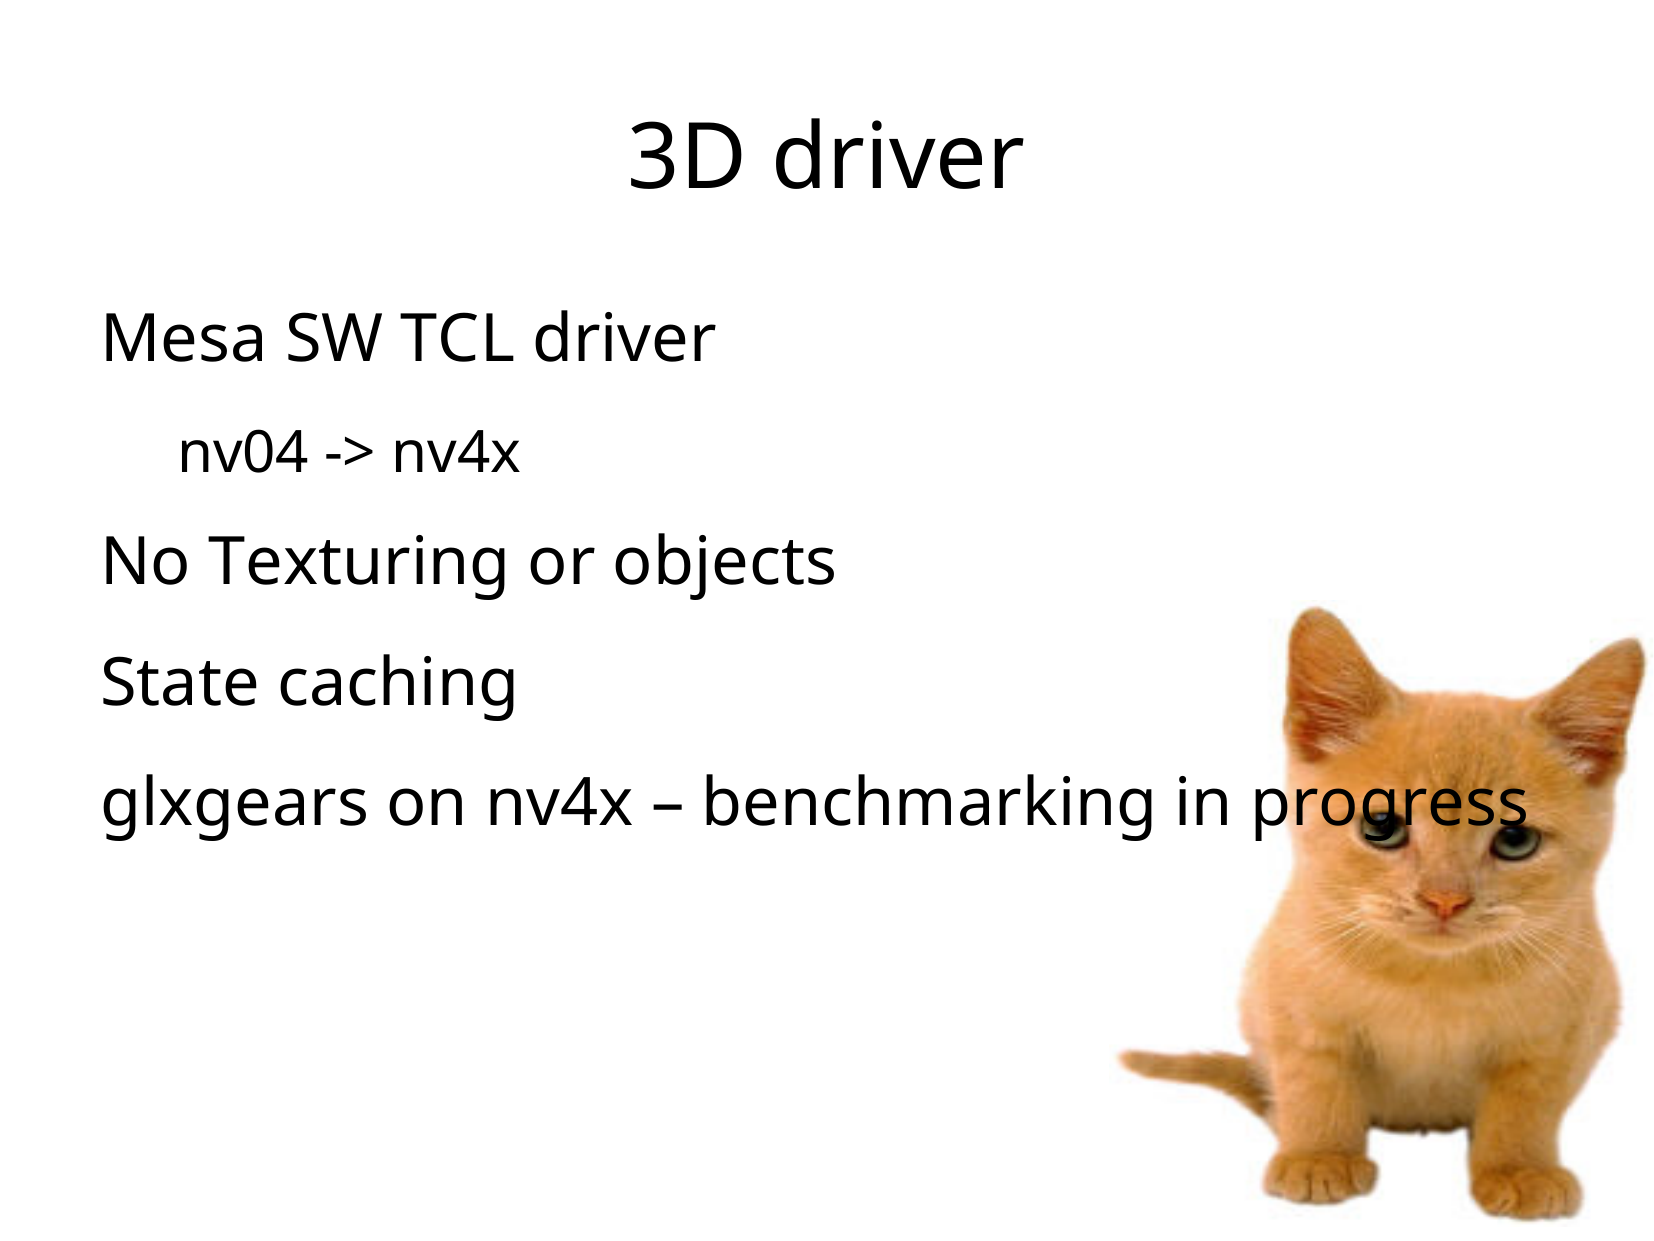

# 3D driver
Mesa SW TCL driver
nv04 -> nv4x
No Texturing or objects
State caching
glxgears on nv4x – benchmarking in progress